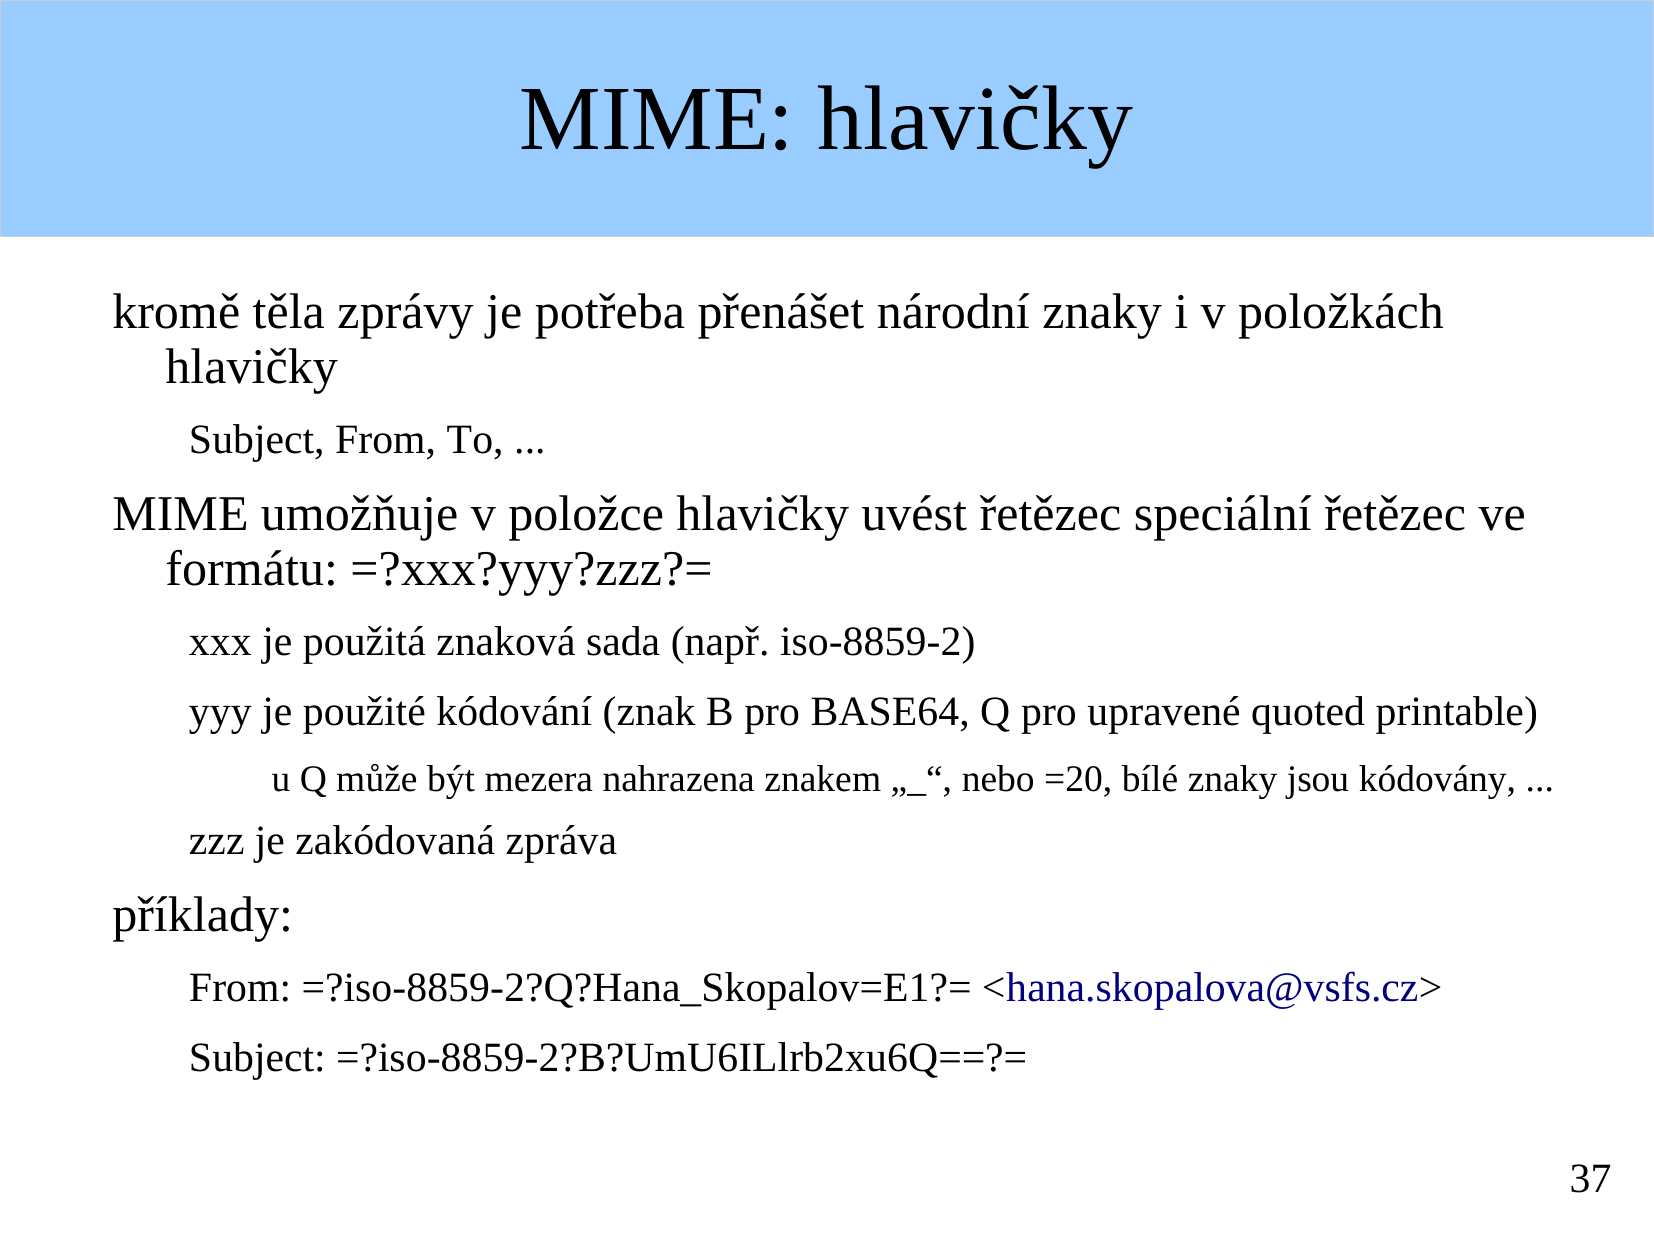

# MIME: hlavičky
kromě těla zprávy je potřeba přenášet národní znaky i v položkách hlavičky
Subject, From, To, ...
MIME umožňuje v položce hlavičky uvést řetězec speciální řetězec ve formátu: =?xxx?yyy?zzz?=
xxx je použitá znaková sada (např. iso-8859-2)
yyy je použité kódování (znak B pro BASE64, Q pro upravené quoted printable)
u Q může být mezera nahrazena znakem „_“, nebo =20, bílé znaky jsou kódovány, ...
zzz je zakódovaná zpráva
příklady:
From: =?iso-8859-2?Q?Hana_Skopalov=E1?= <hana.skopalova@vsfs.cz>
Subject: =?iso-8859-2?B?UmU6ILlrb2xu6Q==?=